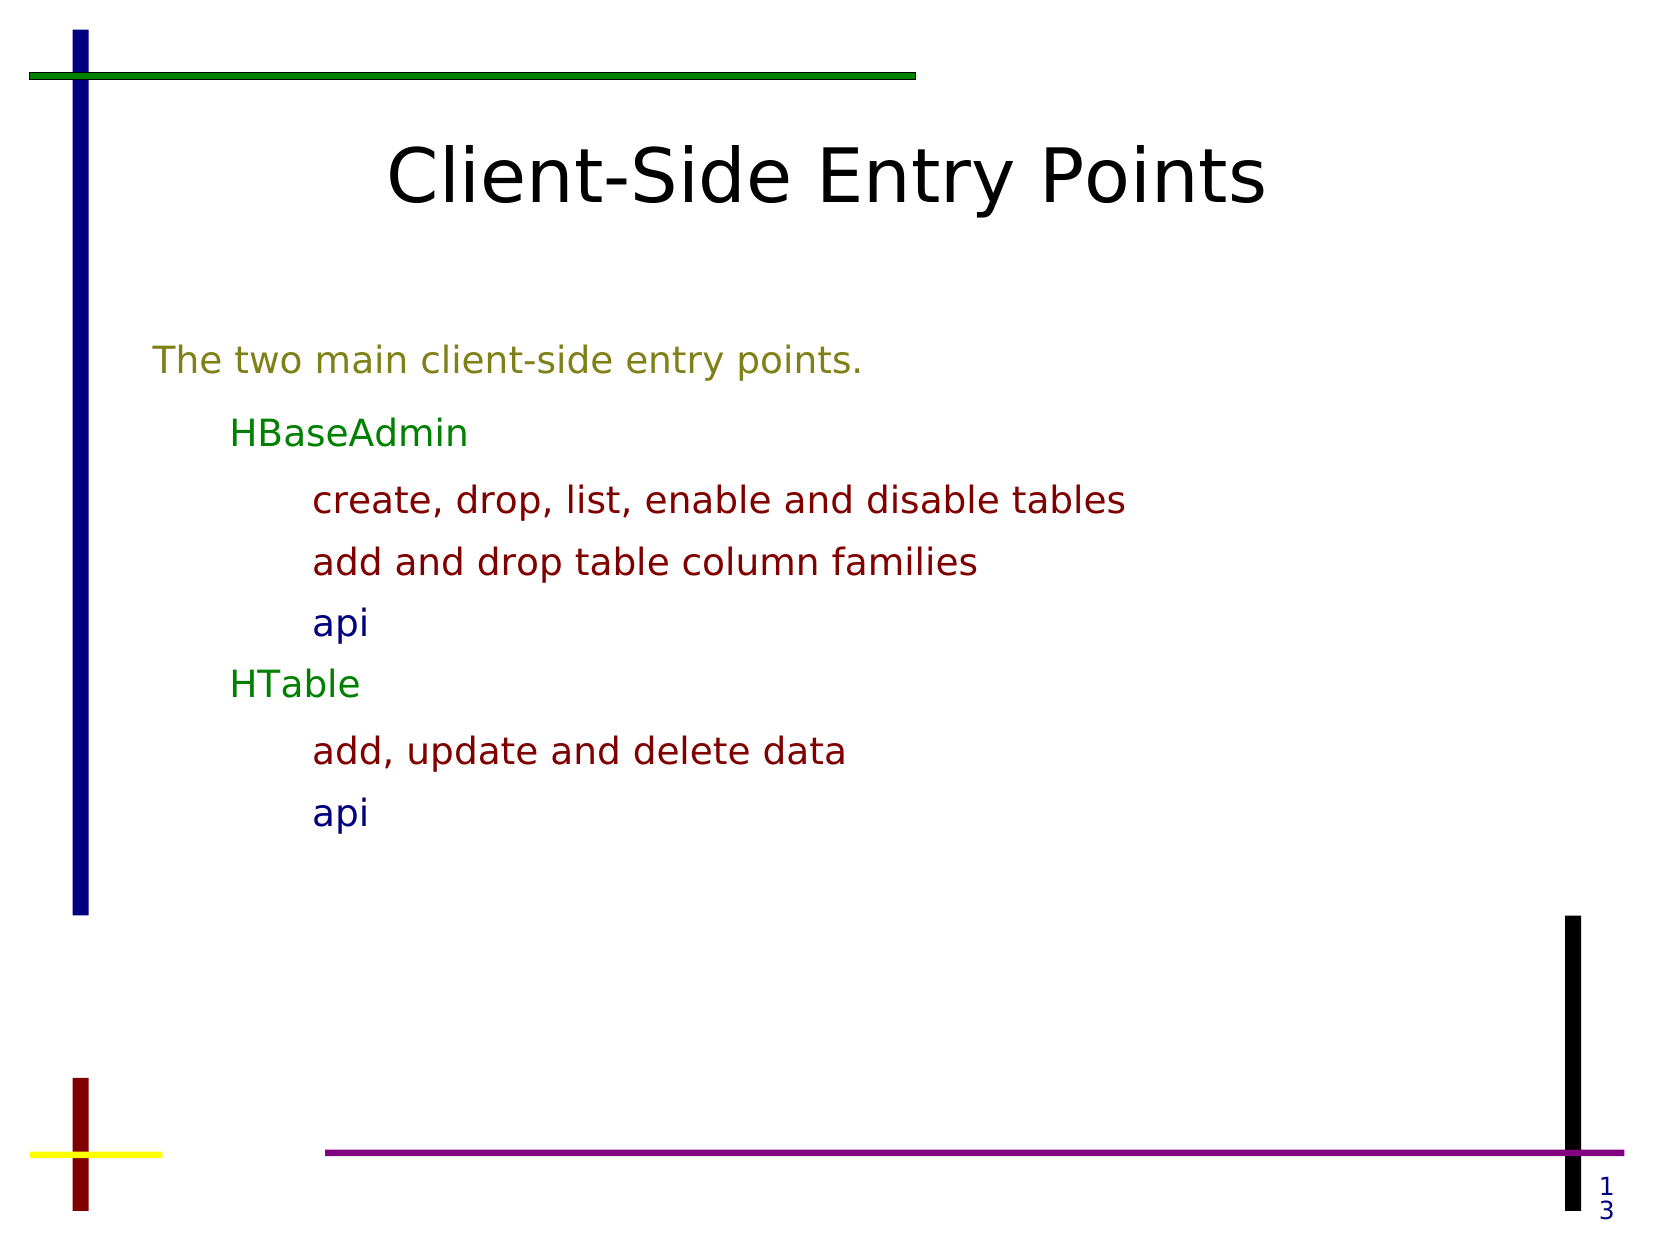

# Client-Side Entry Points
The two main client-side entry points.
HBaseAdmin
create, drop, list, enable and disable tables
add and drop table column families
api
HTable
add, update and delete data
api